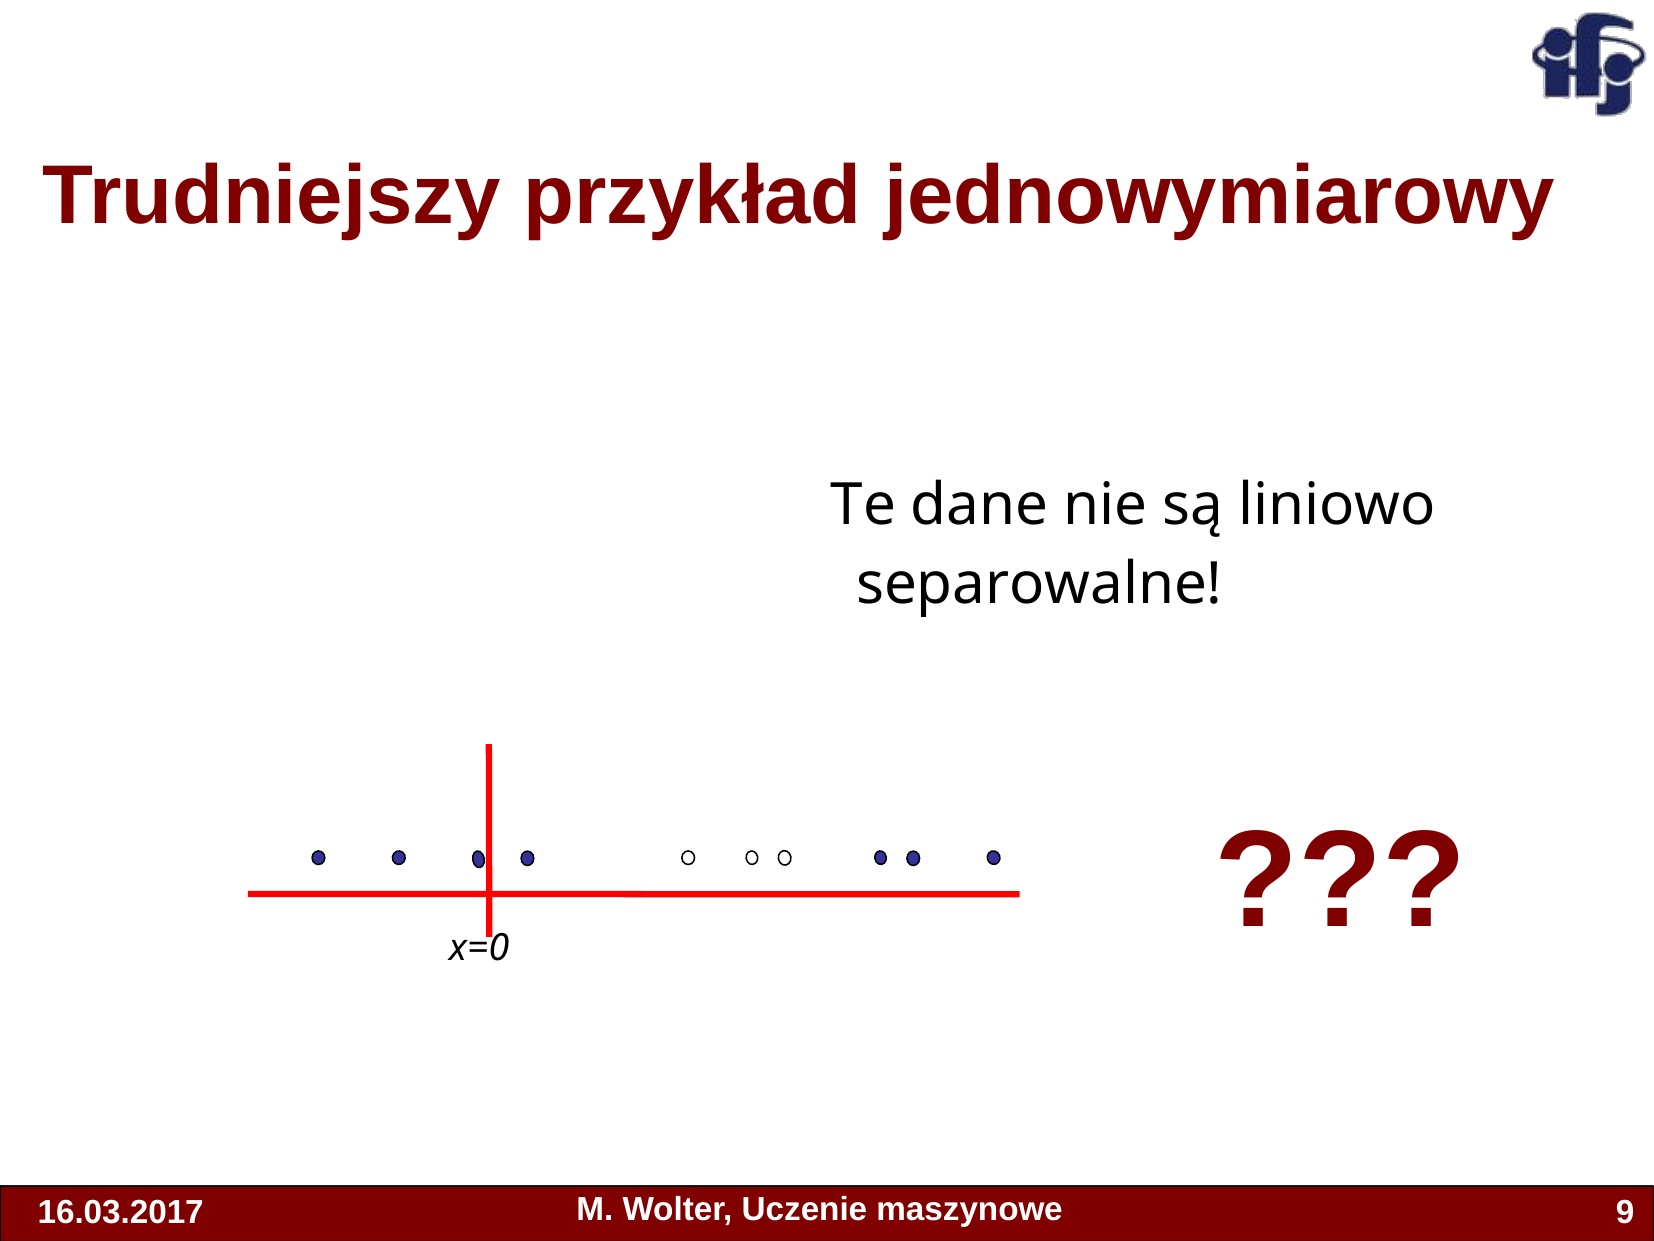

# Trudniejszy przykład jednowymiarowy
 Te dane nie są liniowo separowalne!
???
x=0
7.11.2007
Marcin Wolter, "Support Vector Machines"